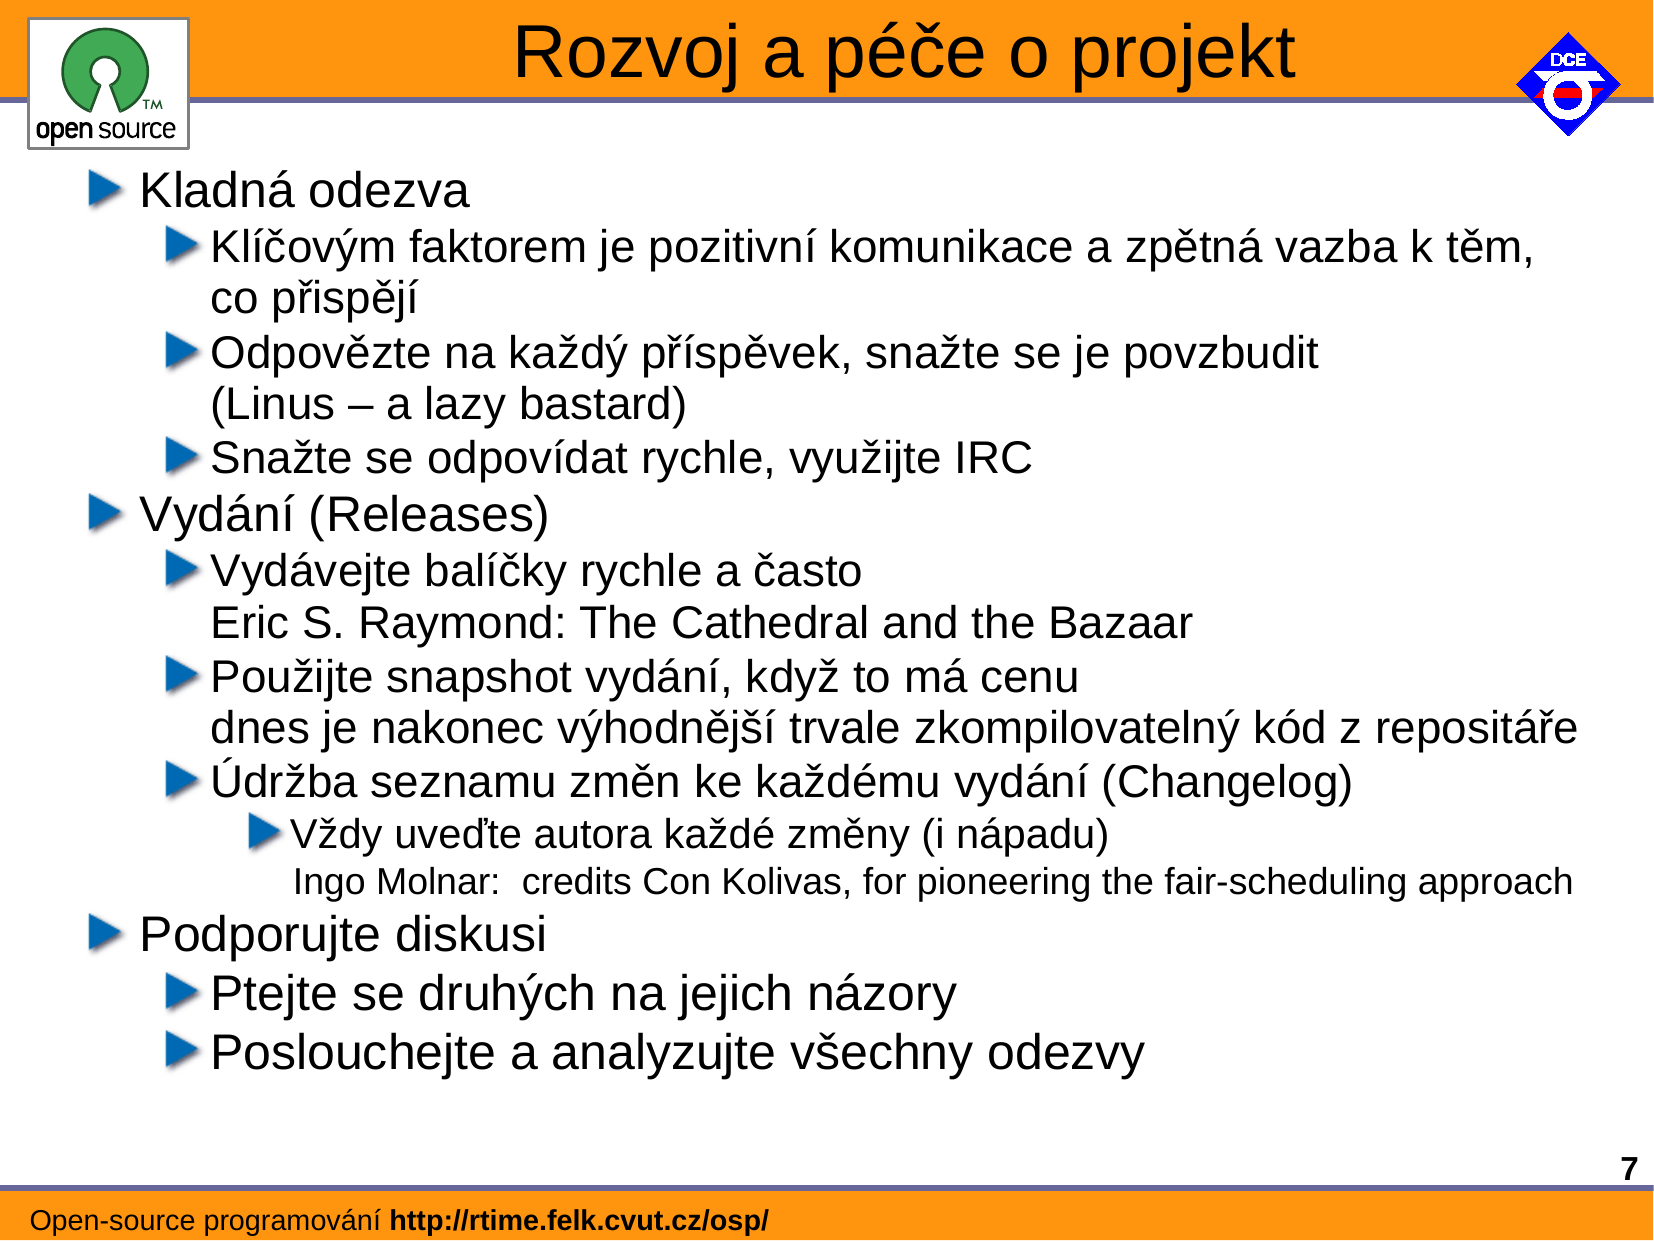

# Rozvoj a péče o projekt
Kladná odezva
Klíčovým faktorem je pozitivní komunikace a zpětná vazba k těm, co přispějí
Odpovězte na každý příspěvek, snažte se je povzbudit
(Linus – a lazy bastard)
Snažte se odpovídat rychle, využijte IRC
Vydání (Releases)
Vydávejte balíčky rychle a často
Eric S. Raymond: The Cathedral and the Bazaar
Použijte snapshot vydání, když to má cenu
dnes je nakonec výhodnější trvale zkompilovatelný kód z repositáře
Údržba seznamu změn ke každému vydání (Changelog)
Vždy uveďte autora každé změny (i nápadu)
 Ingo Molnar: credits Con Kolivas, for pioneering the fair-scheduling approach
Podporujte diskusi
Ptejte se druhých na jejich názory
Poslouchejte a analyzujte všechny odezvy